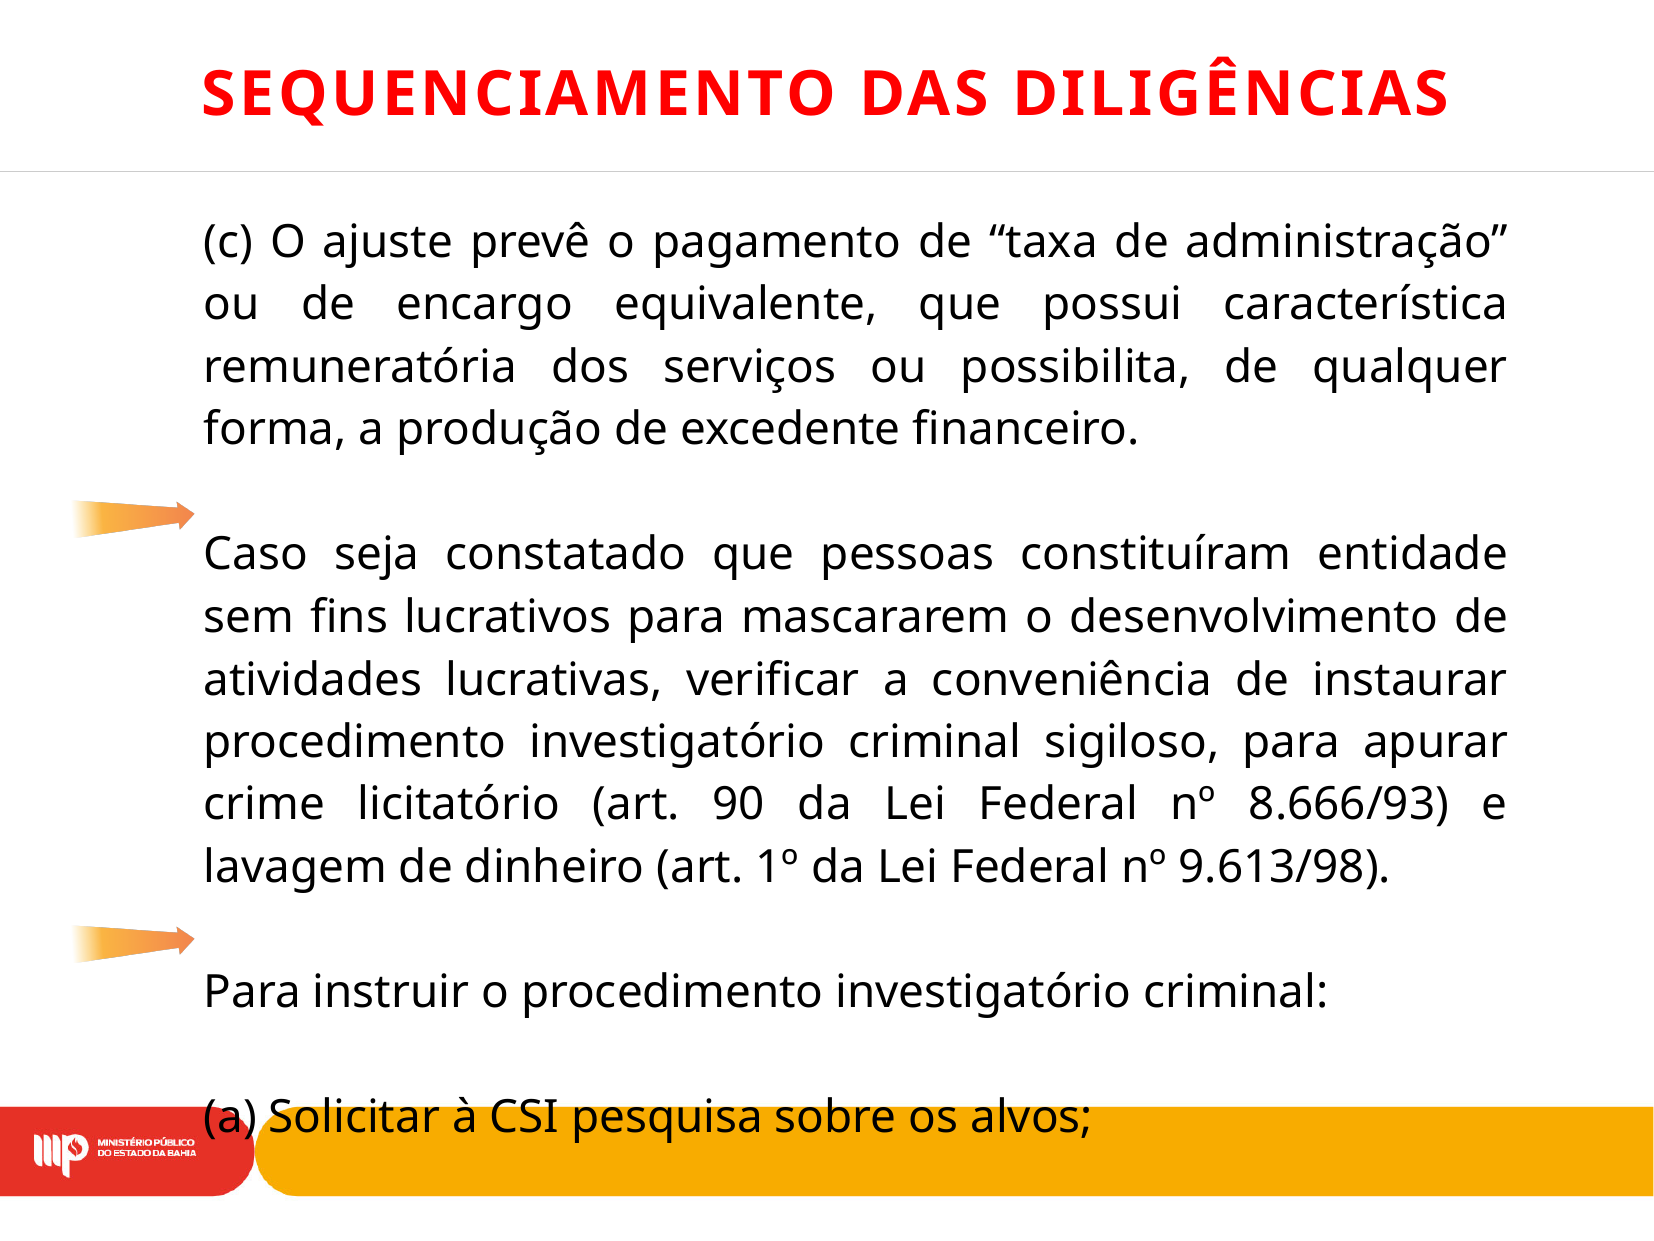

SEQUENCIAMENTO DAS DILIGÊNCIAS
(c) O ajuste prevê o pagamento de “taxa de administração” ou de encargo equivalente, que possui característica remuneratória dos serviços ou possibilita, de qualquer forma, a produção de excedente financeiro.
Caso seja constatado que pessoas constituíram entidade sem fins lucrativos para mascararem o desenvolvimento de atividades lucrativas, verificar a conveniência de instaurar procedimento investigatório criminal sigiloso, para apurar crime licitatório (art. 90 da Lei Federal nº 8.666/93) e lavagem de dinheiro (art. 1º da Lei Federal nº 9.613/98).
Para instruir o procedimento investigatório criminal:
(a) Solicitar à CSI pesquisa sobre os alvos;